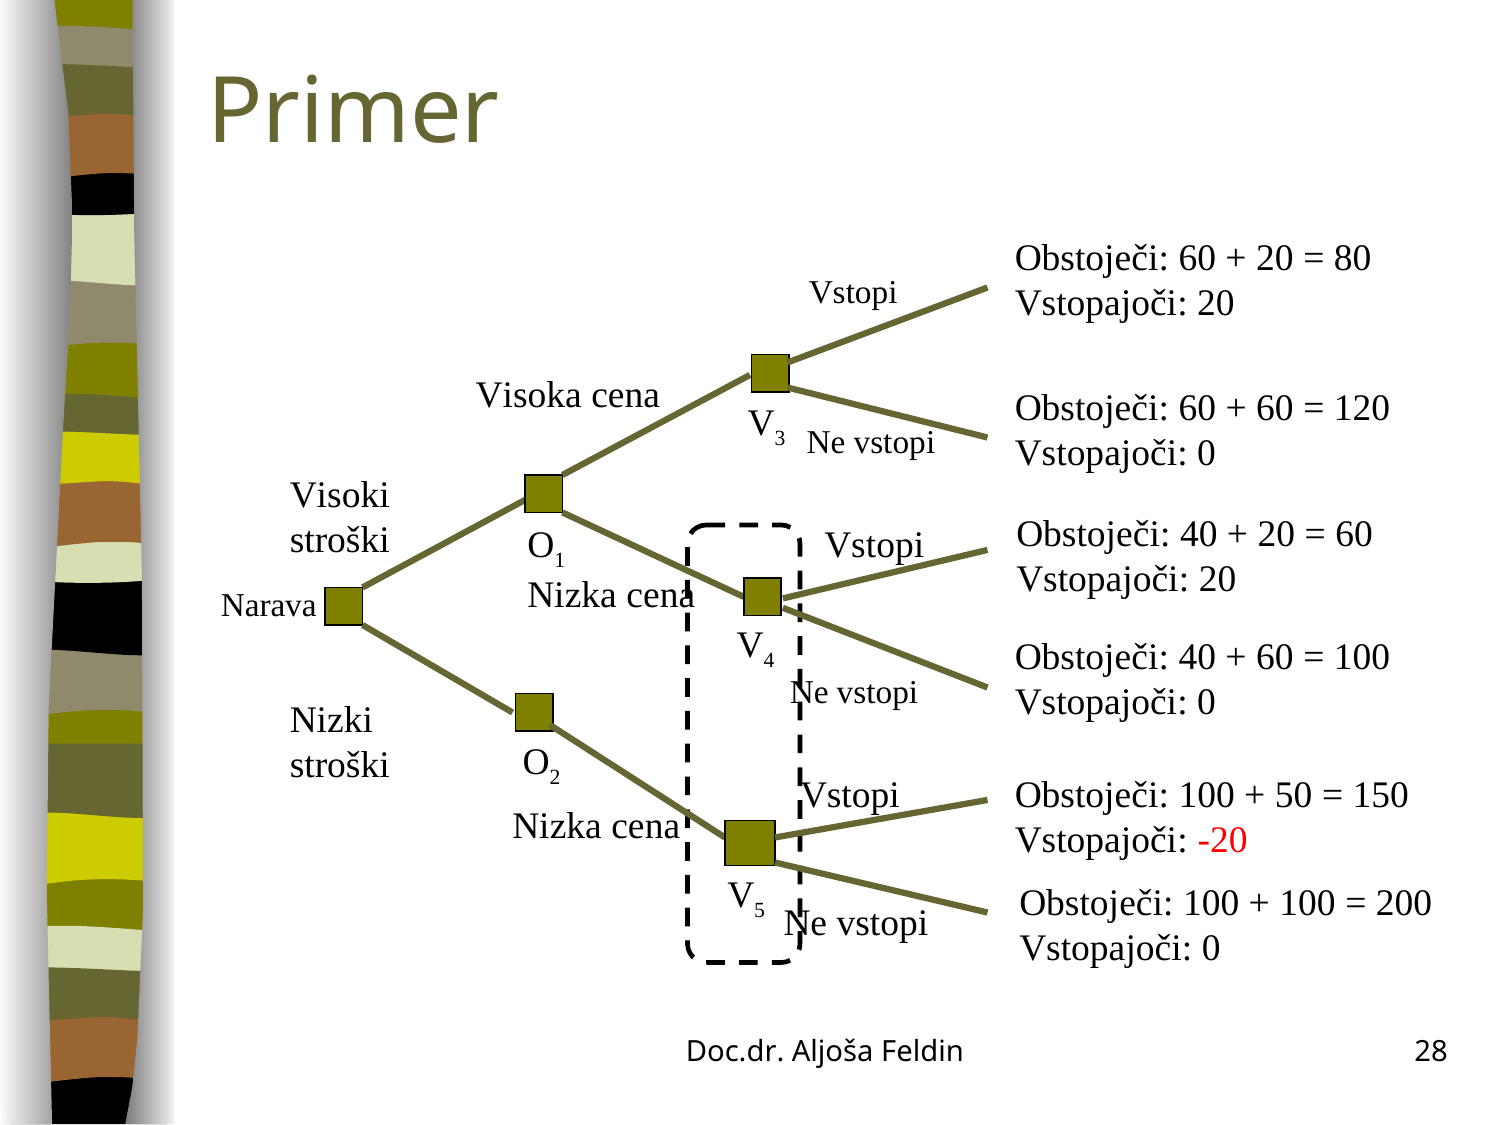

# Primer
Obstoječi: 60 + 20 = 80 Vstopajoči: 20
Vstopi
Visoka cena
Obstoječi: 60 + 60 = 120 Vstopajoči: 0
V3
Ne vstopi
Visoki stroški
Obstoječi: 40 + 20 = 60 Vstopajoči: 20
O1
Vstopi
Nizka cena
Narava
V4
Obstoječi: 40 + 60 = 100 Vstopajoči: 0
Ne vstopi
Nizki stroški
O2
Vstopi
Obstoječi: 100 + 50 = 150 Vstopajoči: -20
Nizka cena
V5
Obstoječi: 100 + 100 = 200 Vstopajoči: 0
Ne vstopi
Doc.dr. Aljoša Feldin